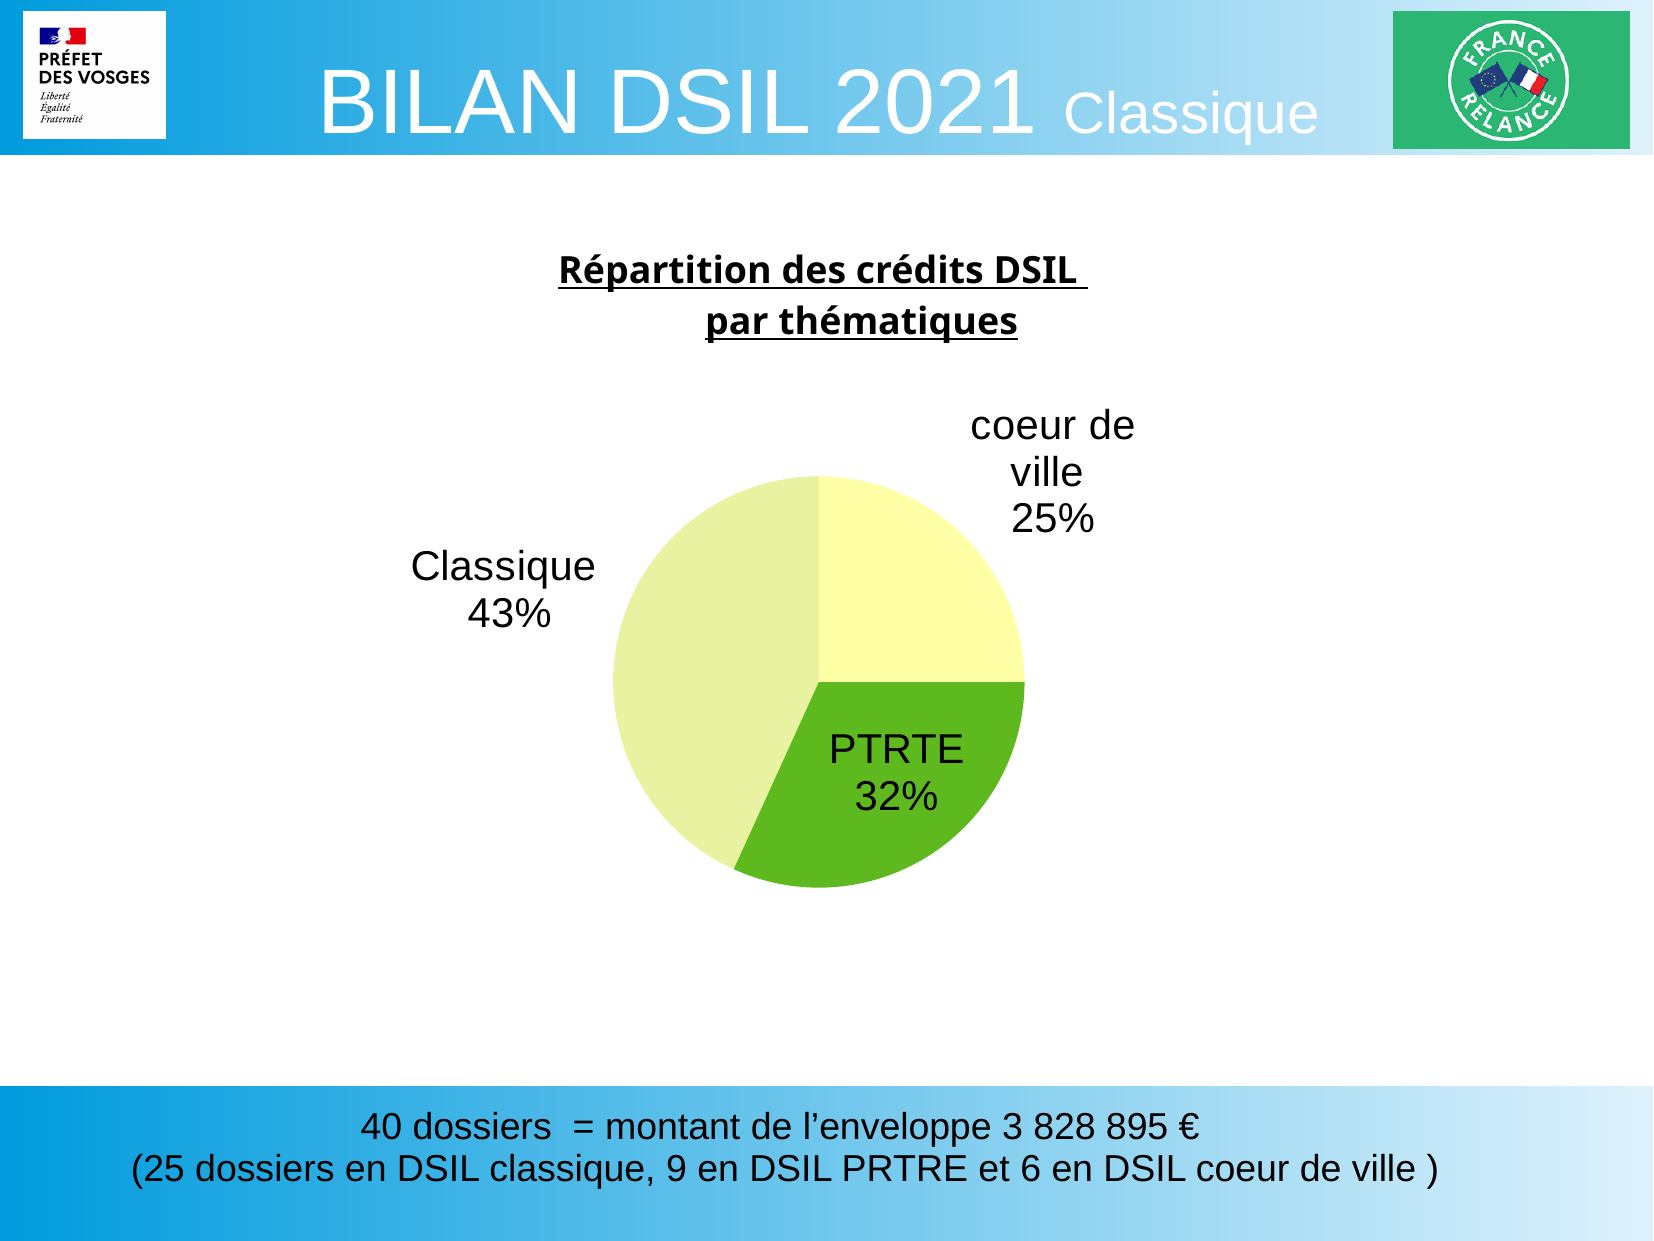

# BILAN DSIL 2021 Classique
### Chart
| Category |
|---|Répartition des crédits DSIL
par thématiques
### Chart
| Category | Colonne I |
|---|---|
| Classique | 1654542.0 |
| PTRTE | 1217913.0 |
| coeur de ville | 956440.0 |40 dossiers = montant de l’enveloppe 3 828 895 €
(25 dossiers en DSIL classique, 9 en DSIL PRTRE et 6 en DSIL coeur de ville )